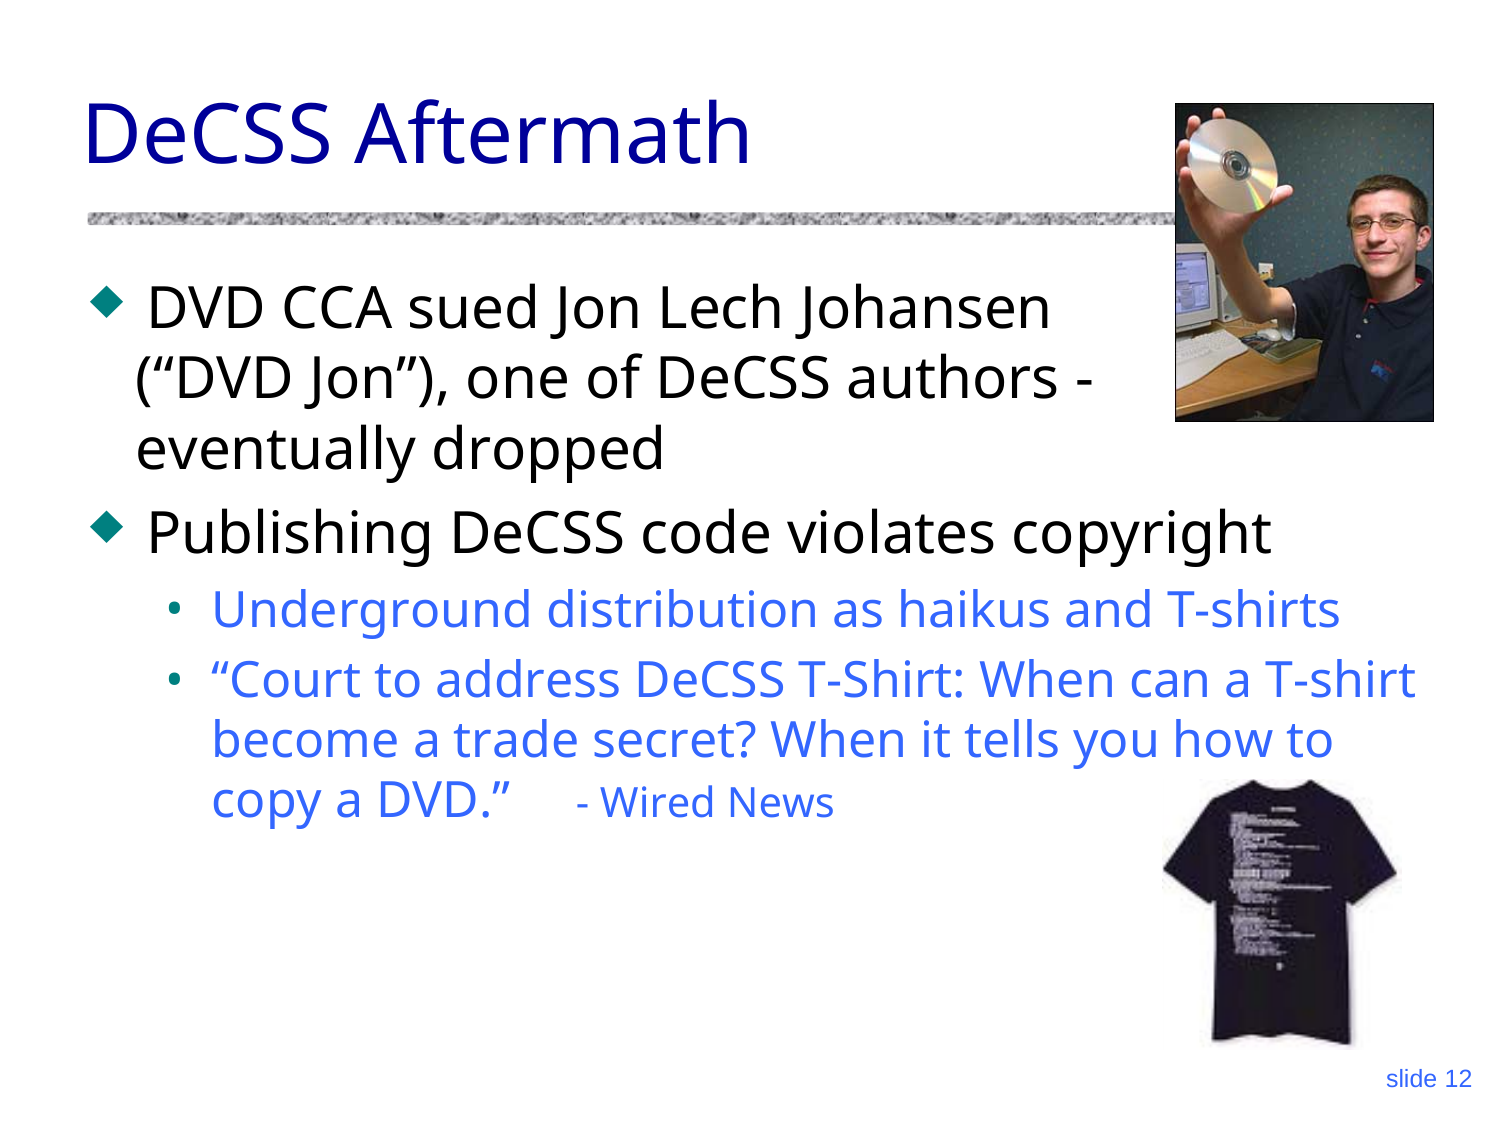

# DeCSS Aftermath
DVD CCA sued Jon Lech Johansen
 (“DVD Jon”), one of DeCSS authors -
 eventually dropped
Publishing DeCSS code violates copyright
Underground distribution as haikus and T-shirts
“Court to address DeCSS T-Shirt: When can a T-shirt become a trade secret? When it tells you how to copy a DVD.” - Wired News
slide 11